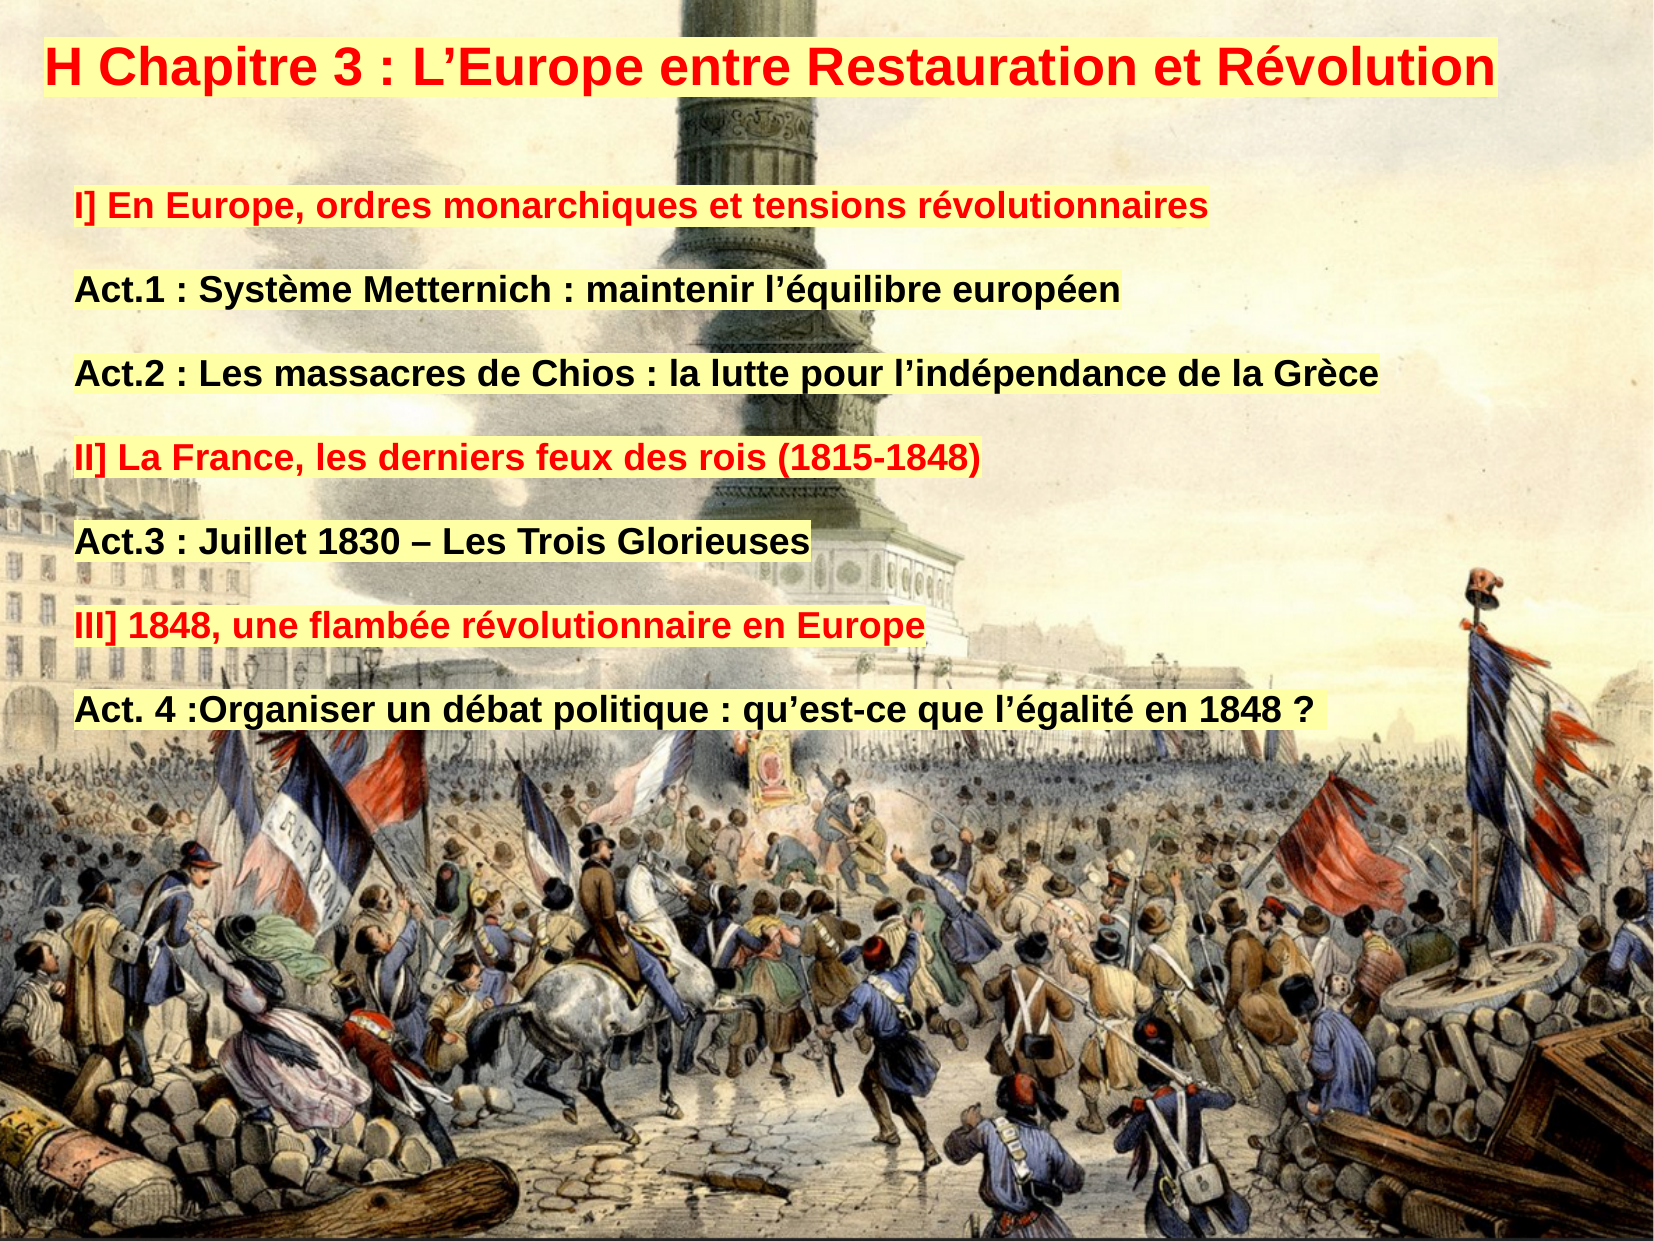

H Chapitre 3 : L’Europe entre Restauration et Révolution
I] En Europe, ordres monarchiques et tensions révolutionnaires
Act.1 : Système Metternich : maintenir l’équilibre européen
Act.2 : Les massacres de Chios : la lutte pour l’indépendance de la Grèce
II] La France, les derniers feux des rois (1815-1848)
Act.3 : Juillet 1830 – Les Trois Glorieuses
III] 1848, une flambée révolutionnaire en Europe
Act. 4 :Organiser un débat politique : qu’est-ce que l’égalité en 1848 ?